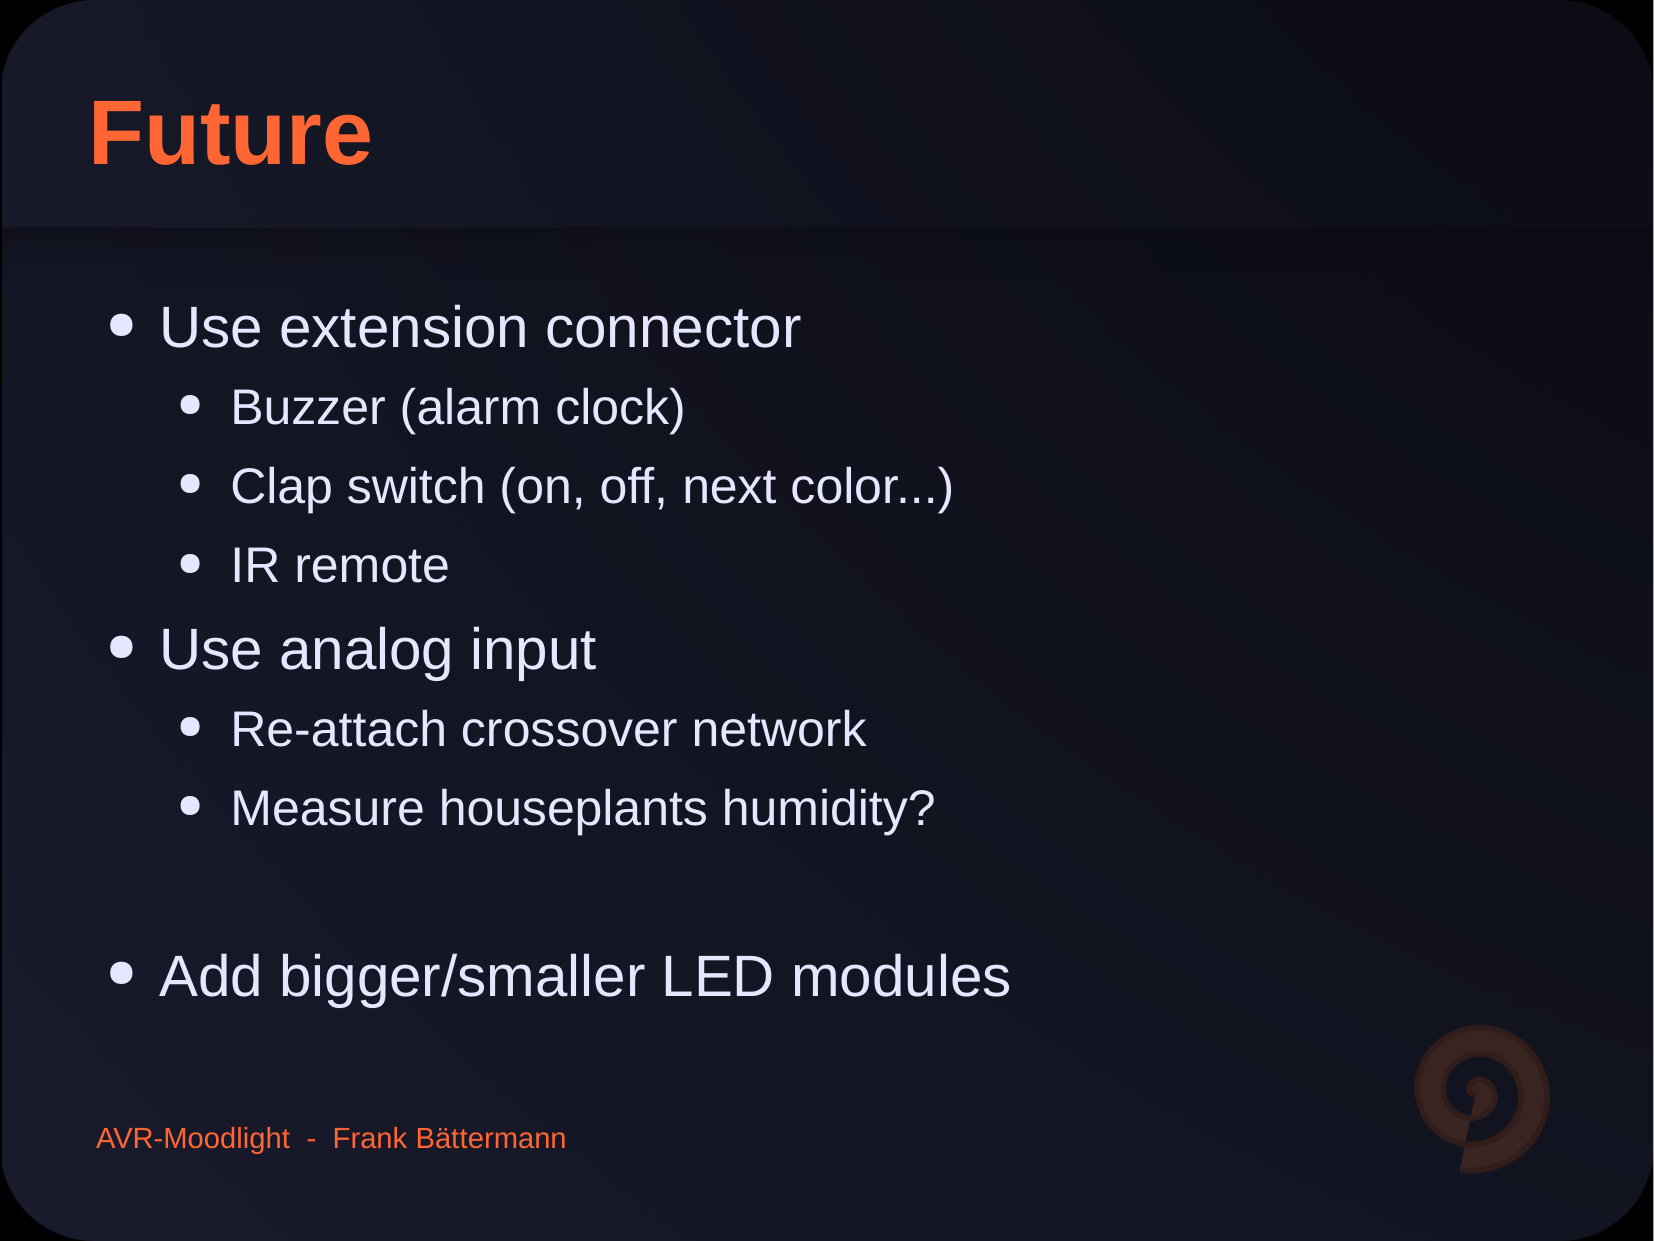

# Future
Use extension connector
Buzzer (alarm clock)
Clap switch (on, off, next color...)
IR remote
Use analog input
Re-attach crossover network
Measure houseplants humidity?
Add bigger/smaller LED modules
AVR-Moodlight - Frank Bättermann